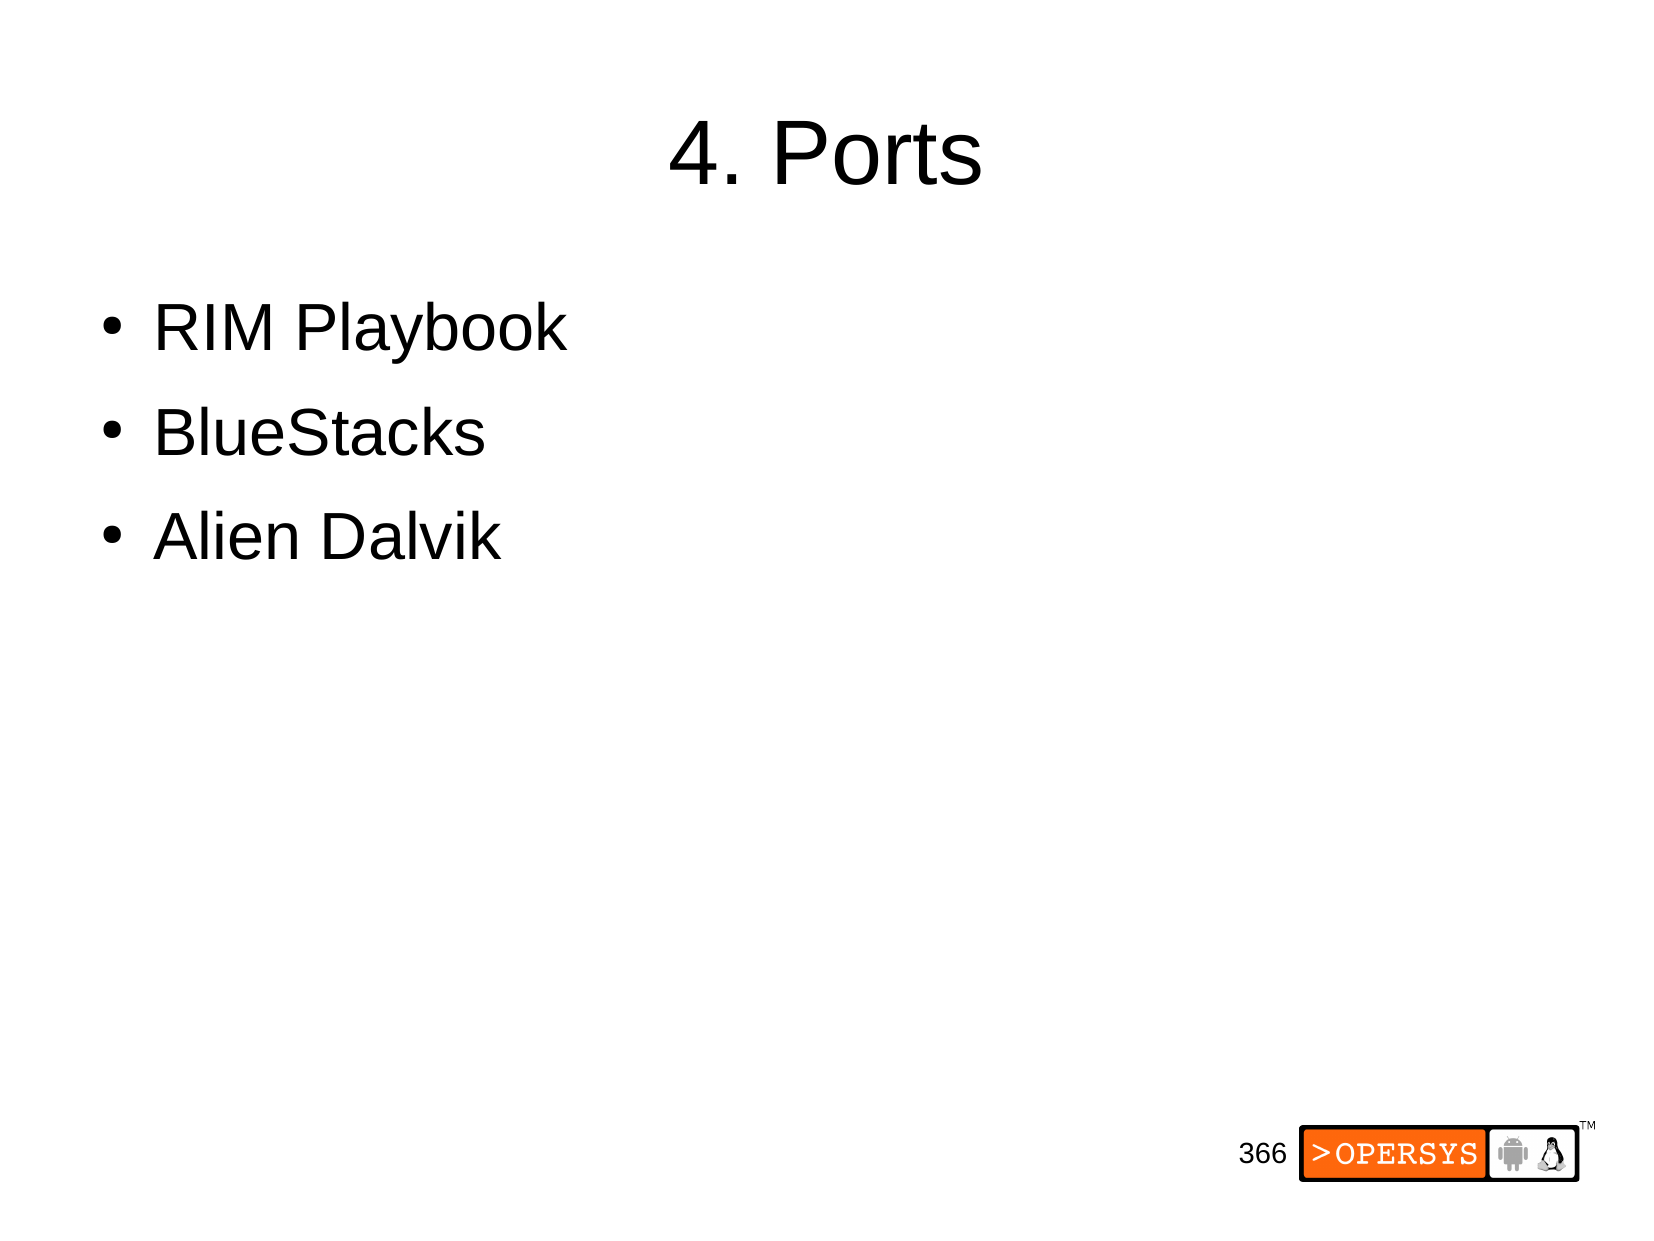

# 4. Ports
RIM Playbook
BlueStacks
Alien Dalvik